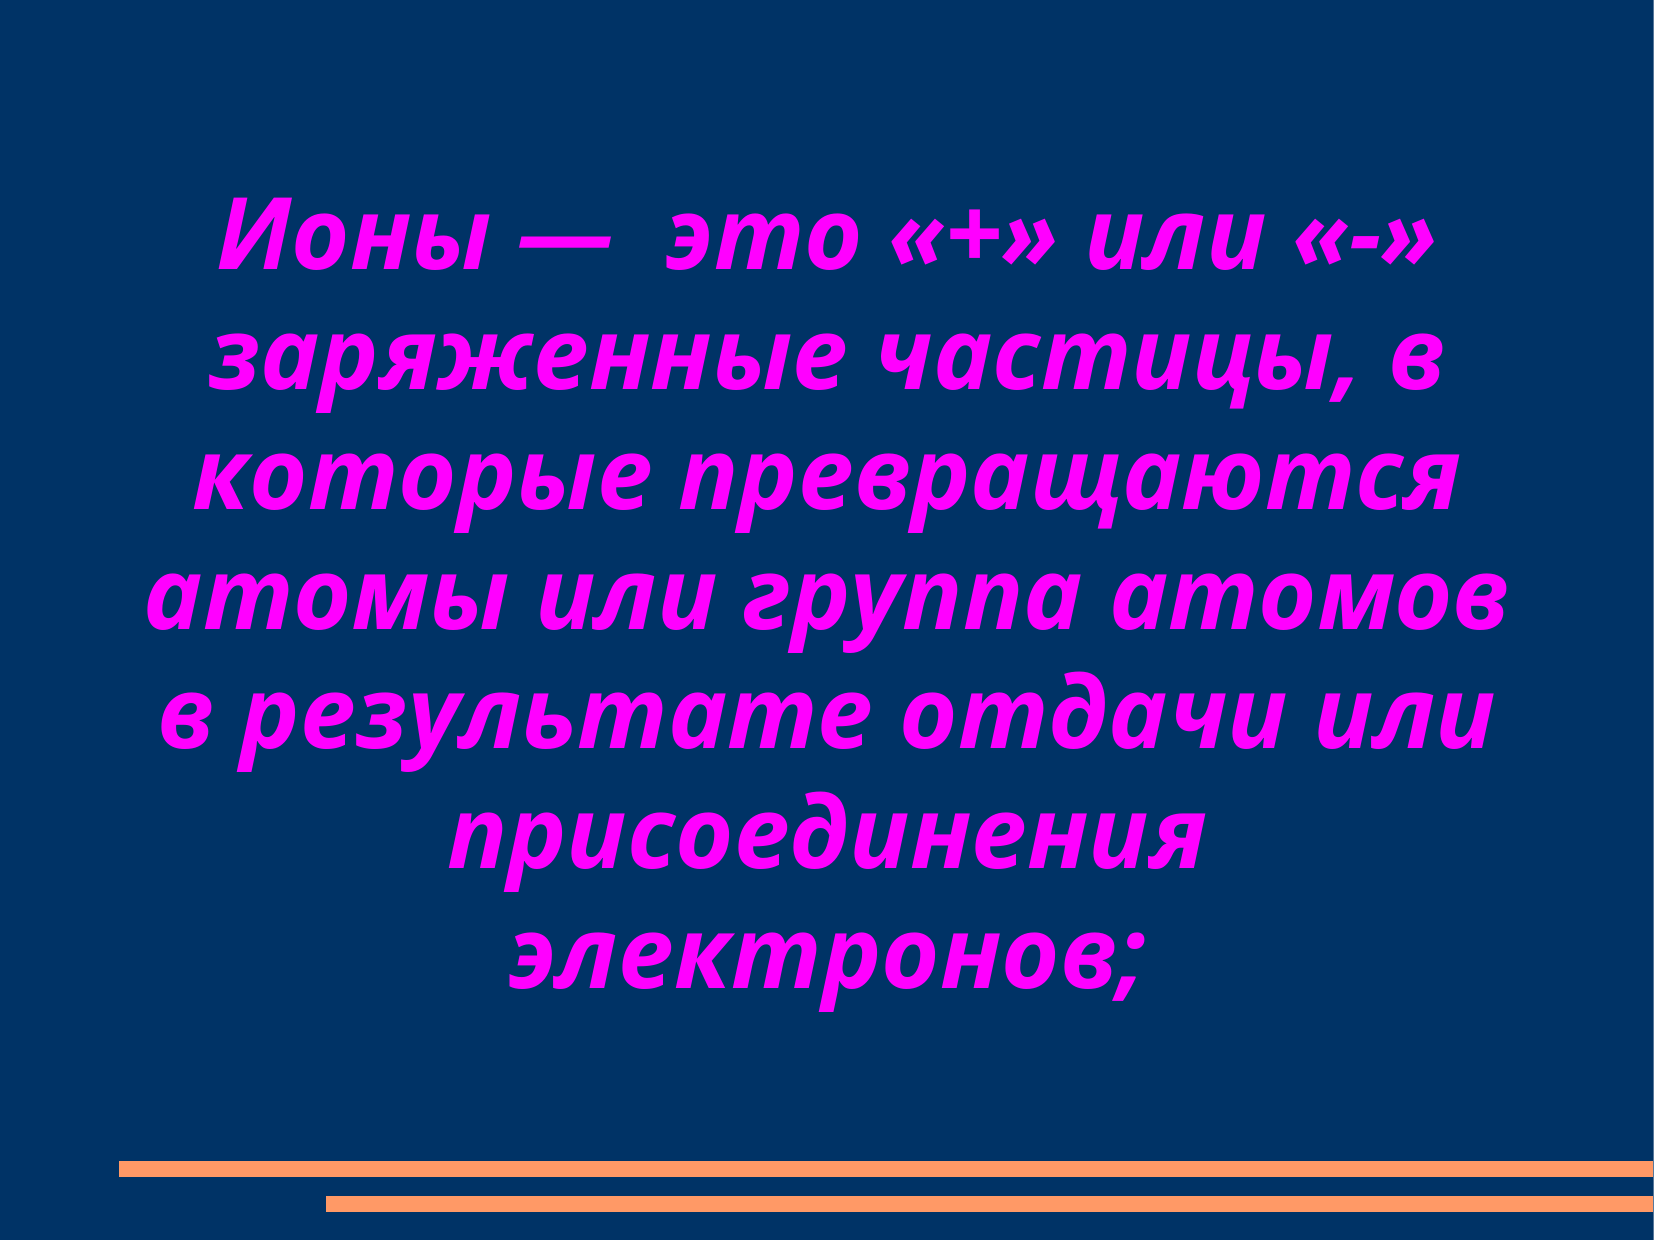

# Ионы — это «+» или «-» заряженные частицы, в которые превращаются атомы или группа атомов в результате отдачи или присоединения электронов;